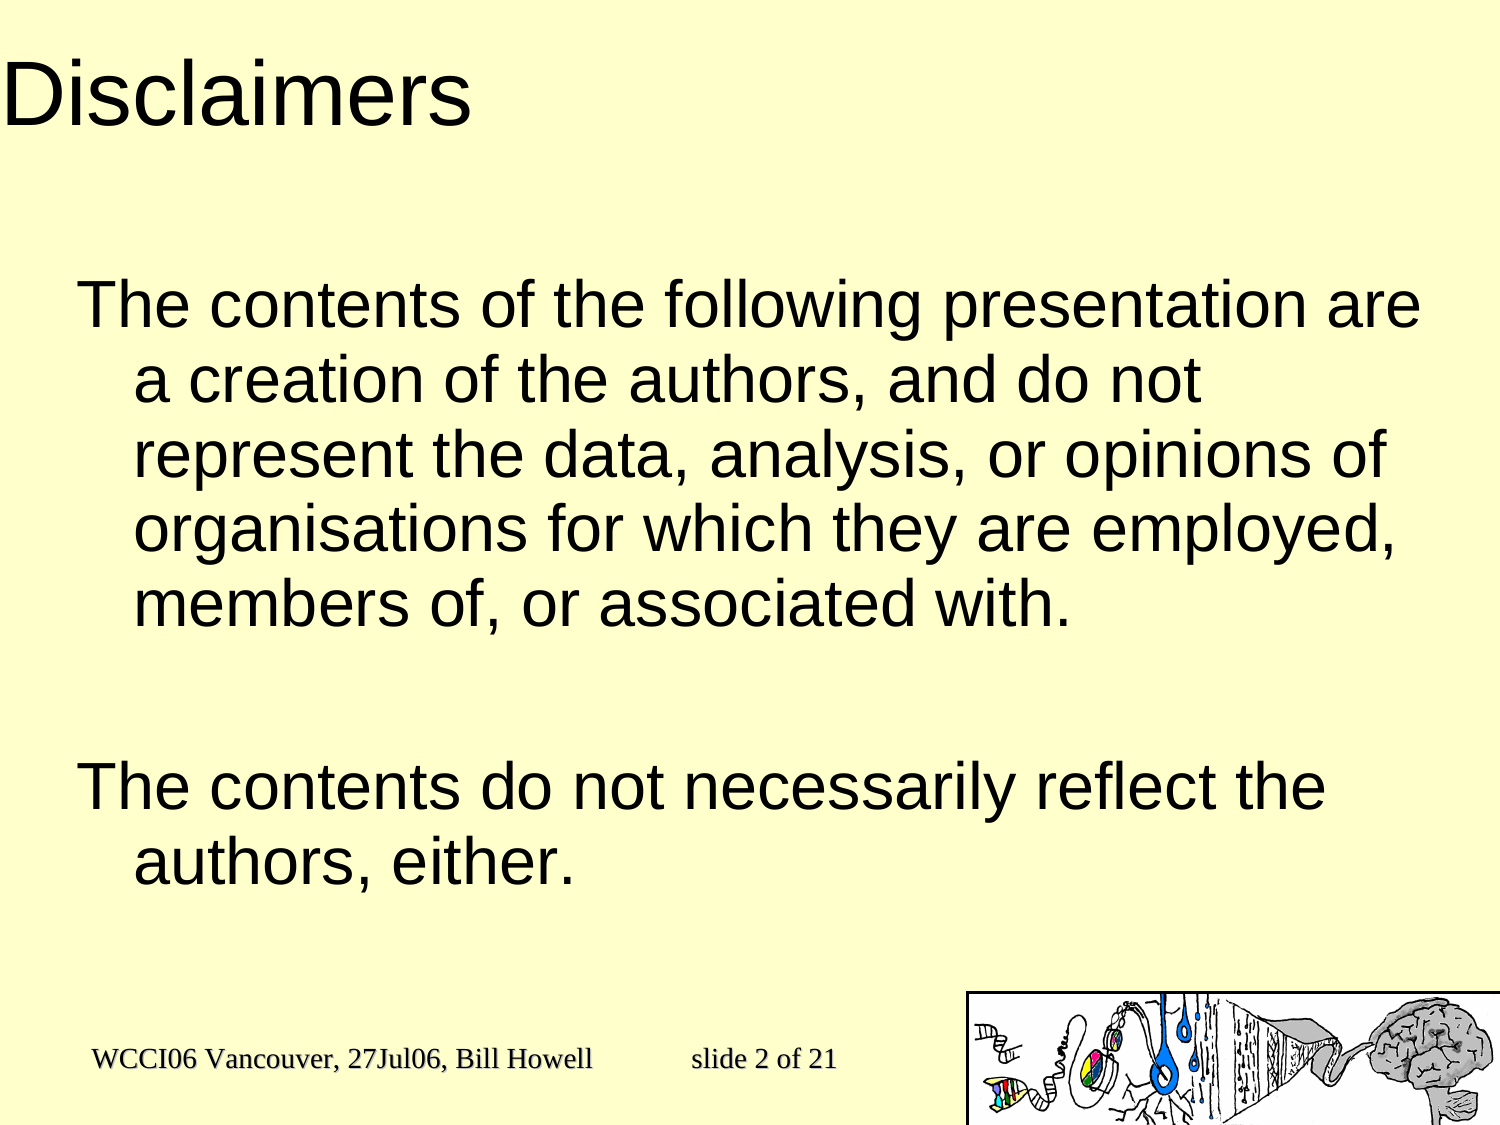

# Disclaimers
The contents of the following presentation are a creation of the authors, and do not represent the data, analysis, or opinions of organisations for which they are employed, members of, or associated with.
The contents do not necessarily reflect the authors, either.